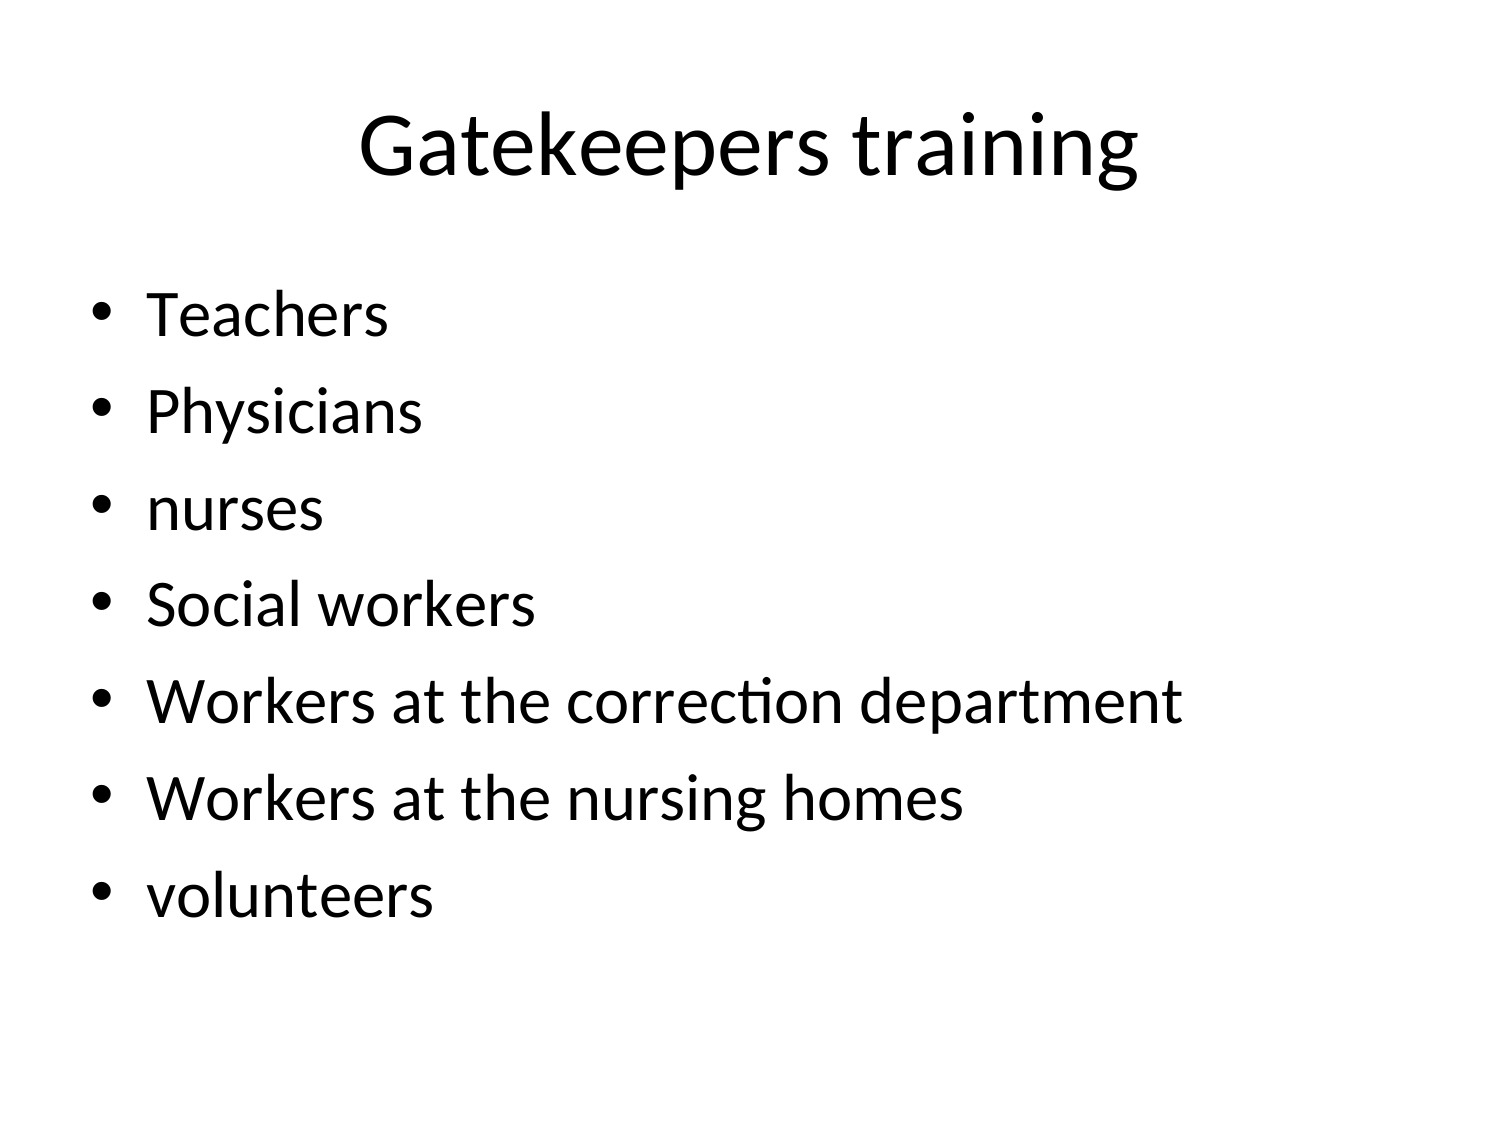

# Gatekeepers training
Teachers
Physicians
nurses
Social workers
Workers at the correction department
Workers at the nursing homes
volunteers